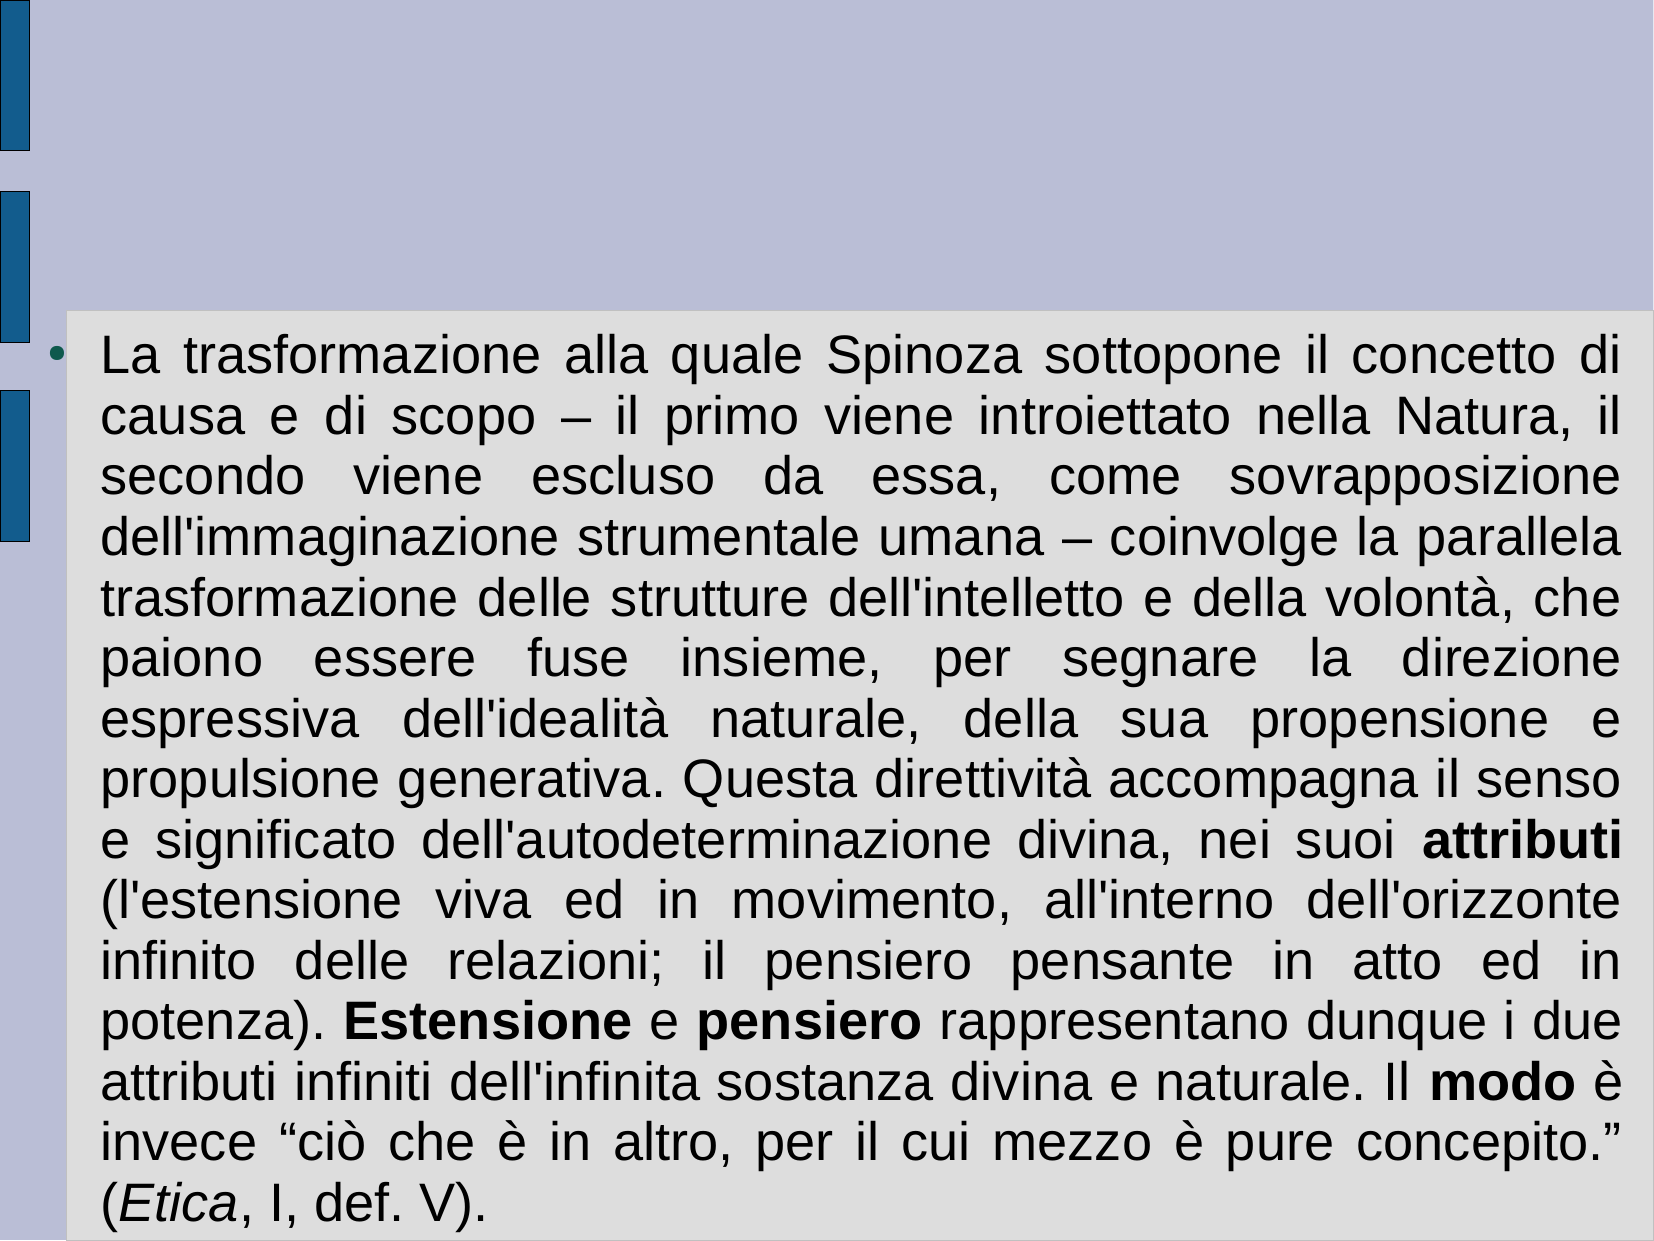

#
La trasformazione alla quale Spinoza sottopone il concetto di causa e di scopo – il primo viene introiettato nella Natura, il secondo viene escluso da essa, come sovrapposizione dell'immaginazione strumentale umana – coinvolge la parallela trasformazione delle strutture dell'intelletto e della volontà, che paiono essere fuse insieme, per segnare la direzione espressiva dell'idealità naturale, della sua propensione e propulsione generativa. Questa direttività accompagna il senso e significato dell'autodeterminazione divina, nei suoi attributi (l'estensione viva ed in movimento, all'interno dell'orizzonte infinito delle relazioni; il pensiero pensante in atto ed in potenza). Estensione e pensiero rappresentano dunque i due attributi infiniti dell'infinita sostanza divina e naturale. Il modo è invece “ciò che è in altro, per il cui mezzo è pure concepito.” (Etica, I, def. V).